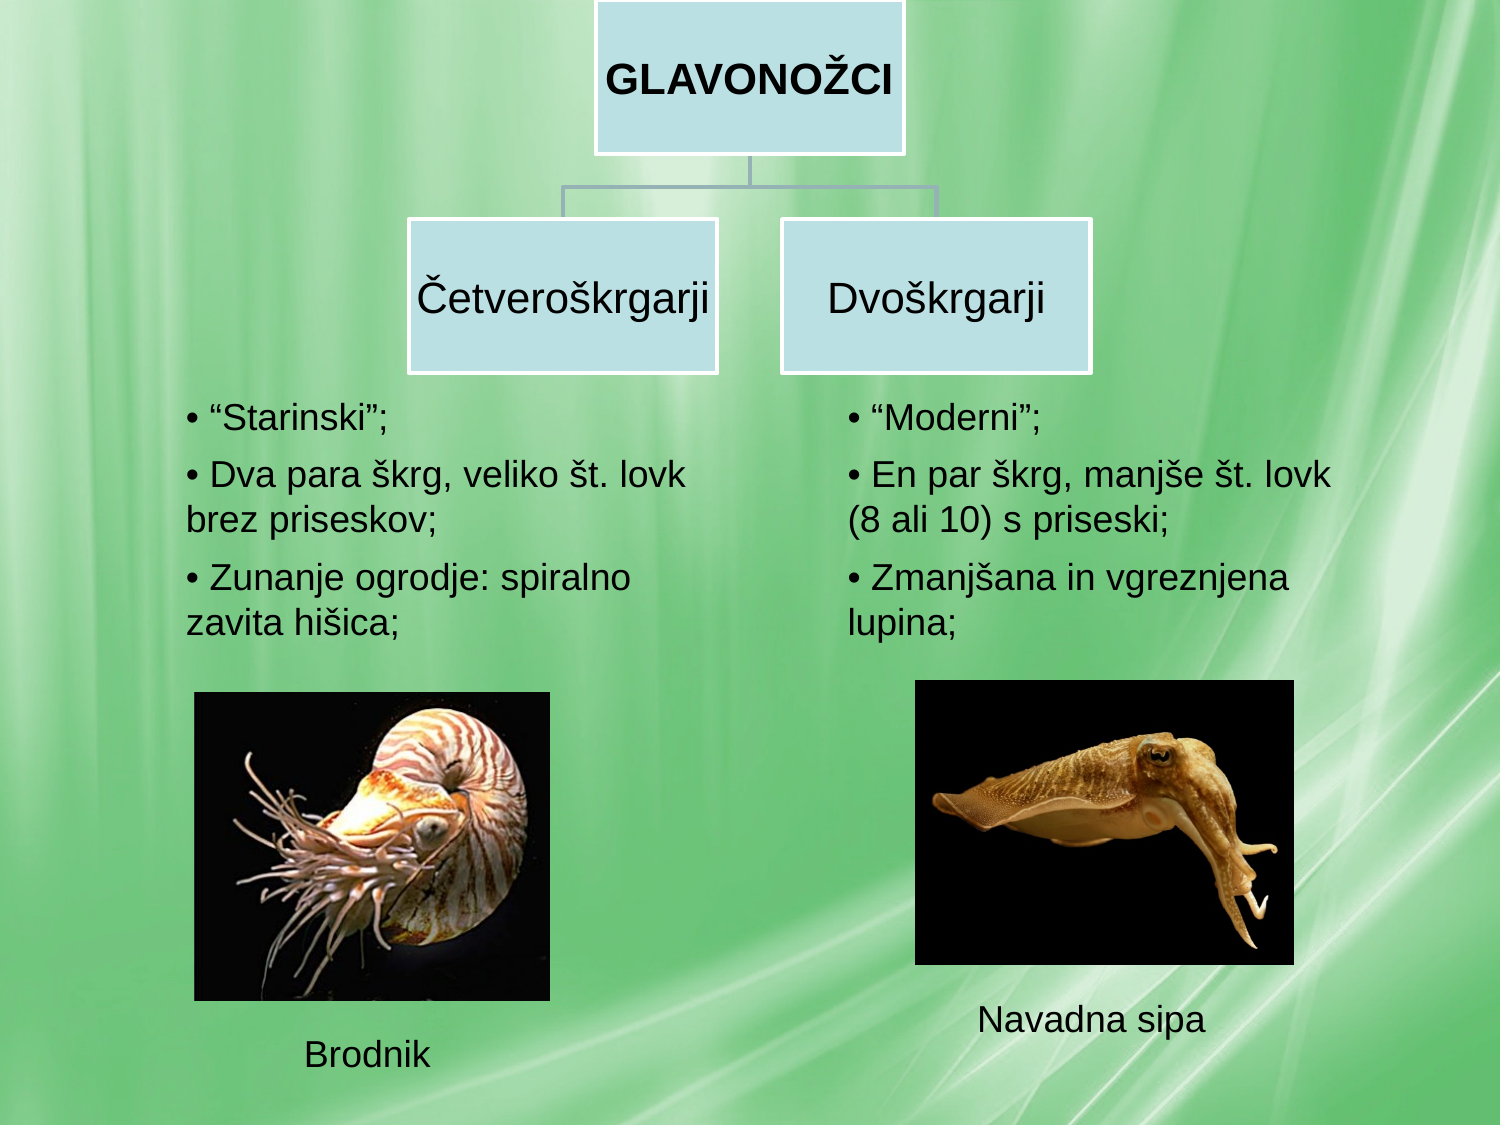

GLAVONOŽCI
Četveroškrgarji
Dvoškrgarji
• “Starinski”;
• Dva para škrg, veliko št. lovk brez priseskov;
• Zunanje ogrodje: spiralno zavita hišica;
• “Moderni”;
• En par škrg, manjše št. lovk (8 ali 10) s priseski;
• Zmanjšana in vgreznjena lupina;
Navadna sipa
Brodnik